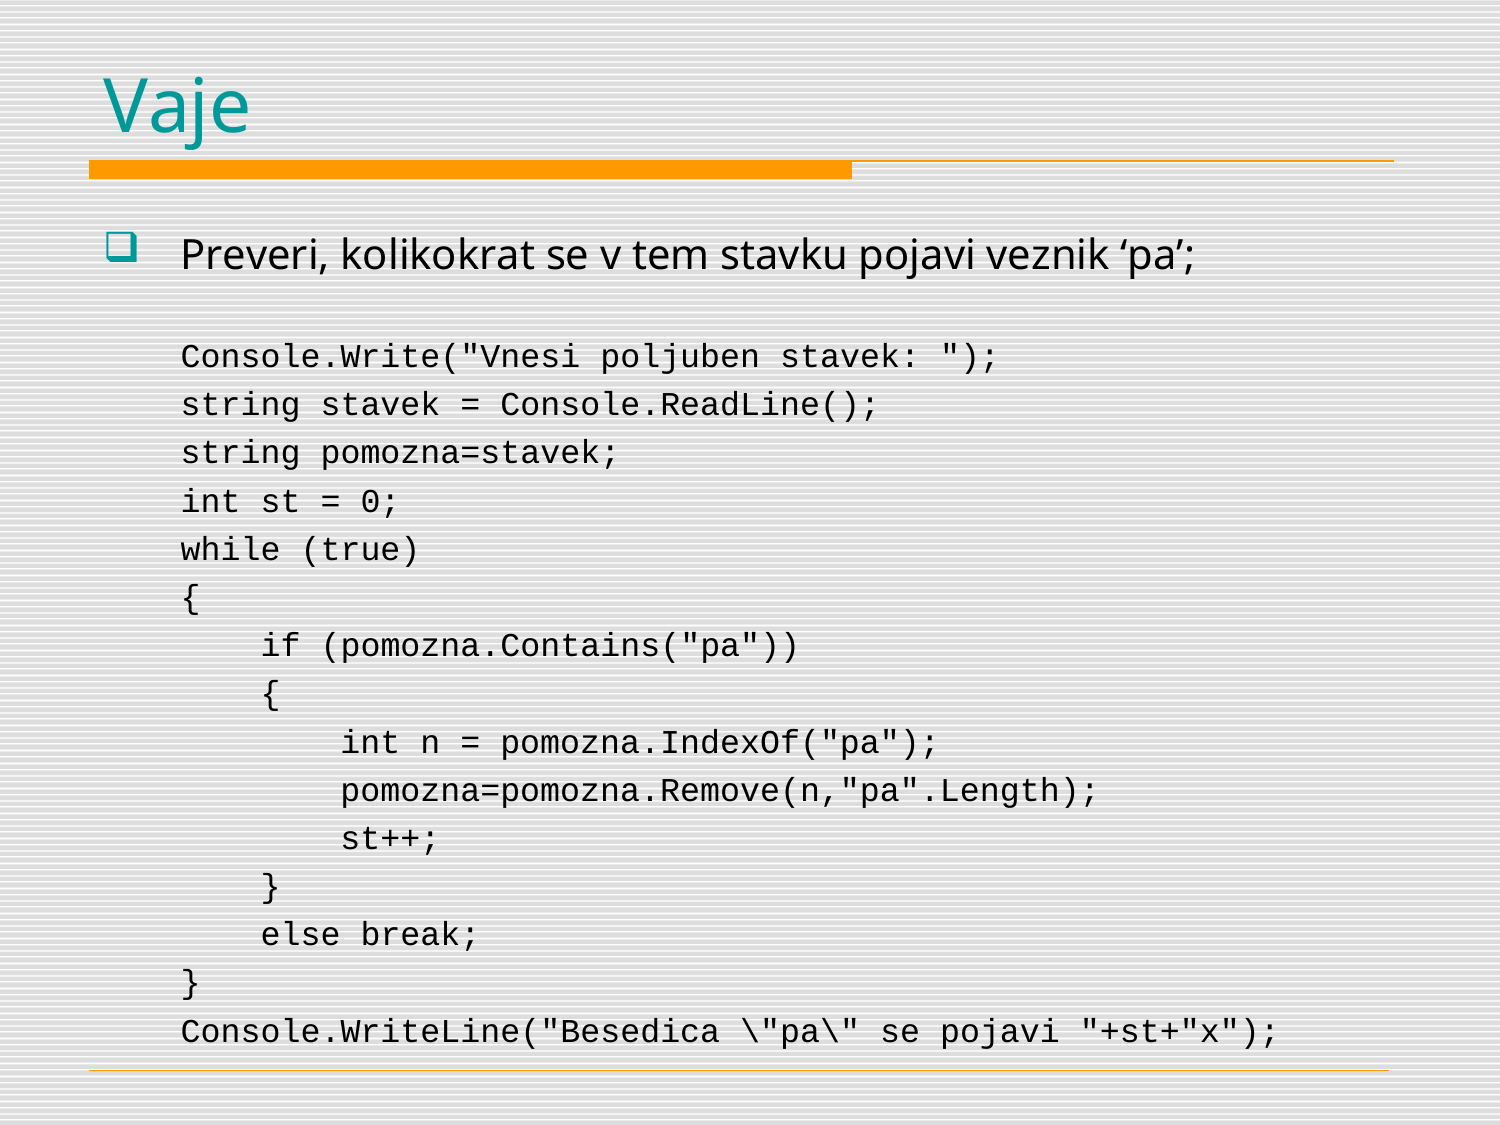

# Vaje
Preveri, kolikokrat se v tem stavku pojavi veznik ‘pa’;
Console.Write("Vnesi poljuben stavek: ");
string stavek = Console.ReadLine();
string pomozna=stavek;
int st = 0;
while (true)
{
 if (pomozna.Contains("pa"))
 {
 int n = pomozna.IndexOf("pa");
 pomozna=pomozna.Remove(n,"pa".Length);
 st++;
 }
 else break;
}
Console.WriteLine("Besedica \"pa\" se pojavi "+st+"x");